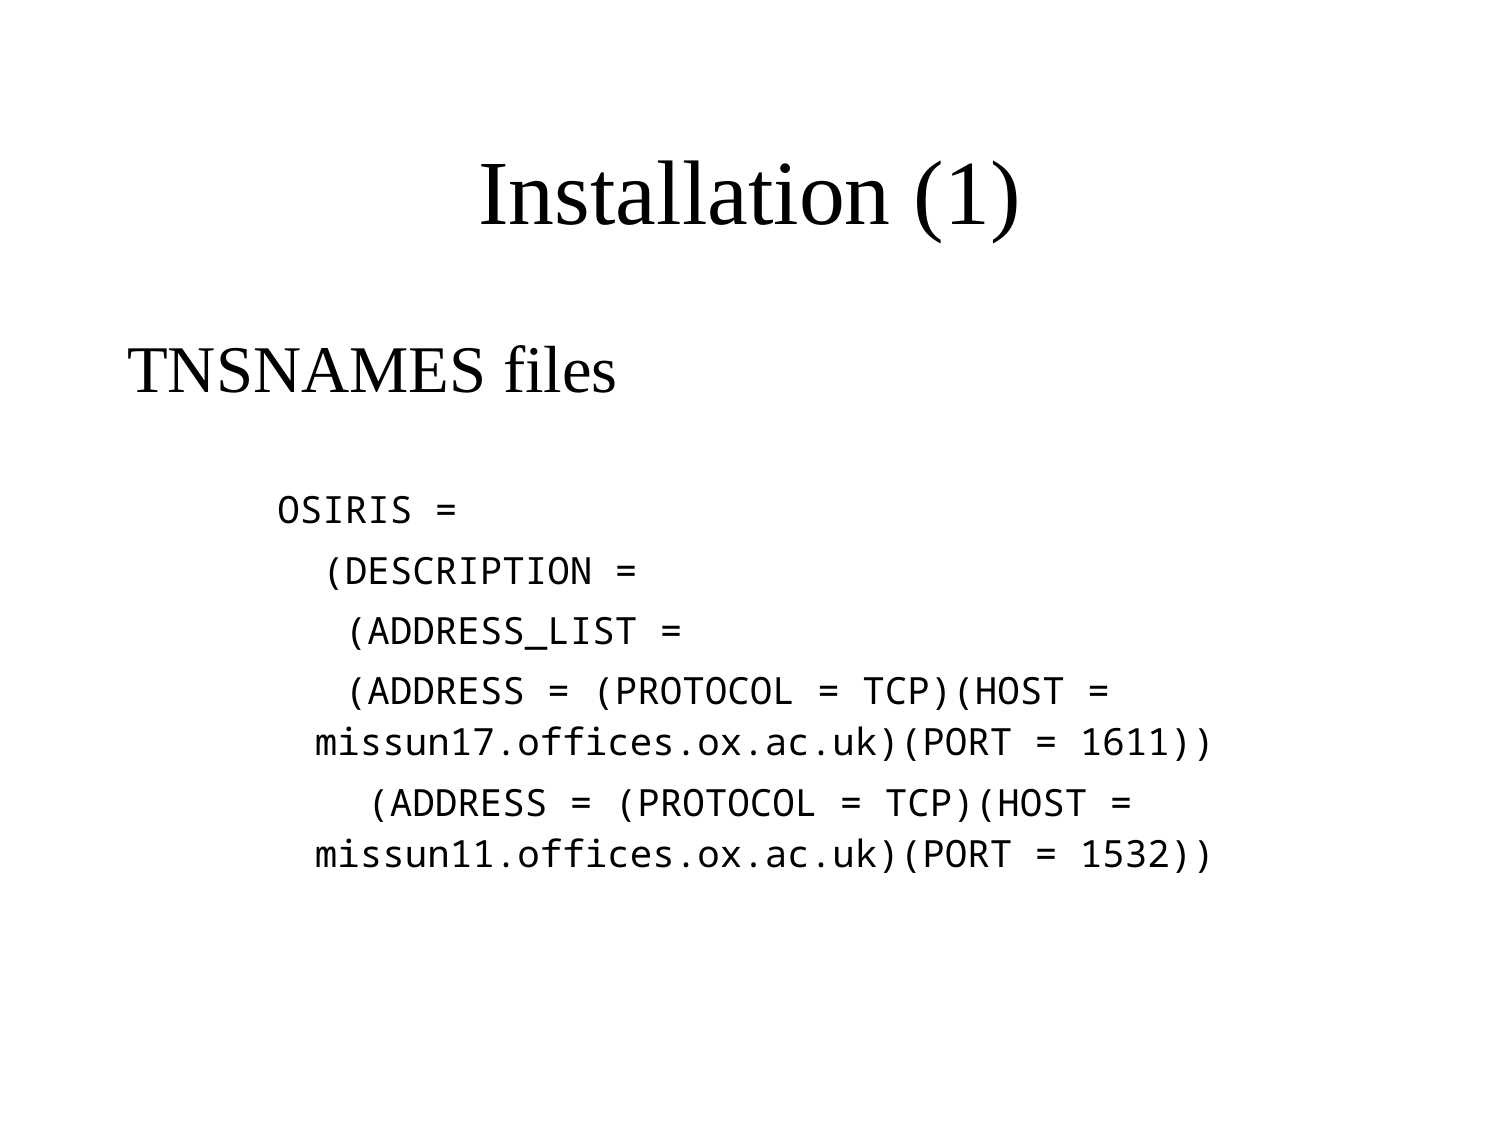

# Installation (1)
TNSNAMES files
OSIRIS =
 (DESCRIPTION =
 (ADDRESS_LIST =
 (ADDRESS = (PROTOCOL = TCP)(HOST = missun17.offices.ox.ac.uk)(PORT = 1611))
 (ADDRESS = (PROTOCOL = TCP)(HOST = missun11.offices.ox.ac.uk)(PORT = 1532))